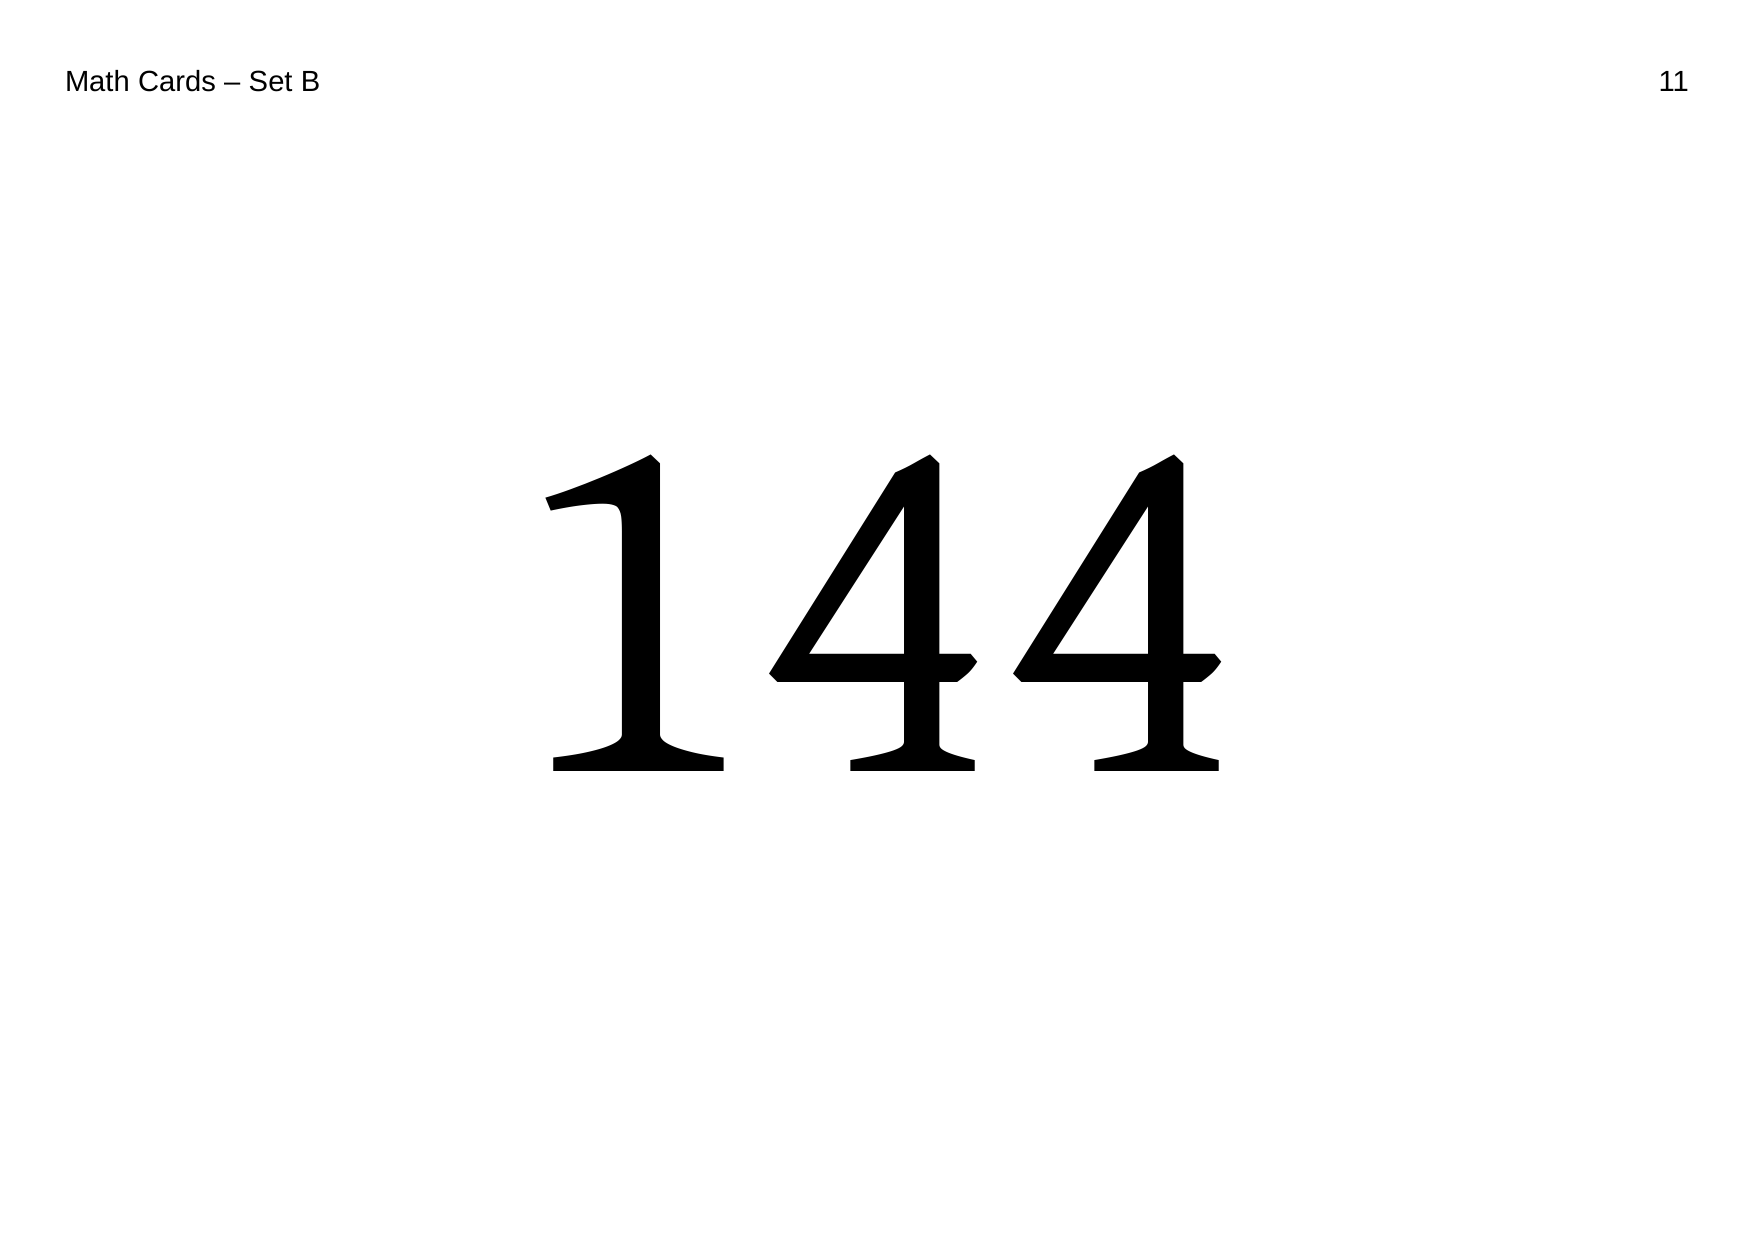

Math Cards – Set B
11
144